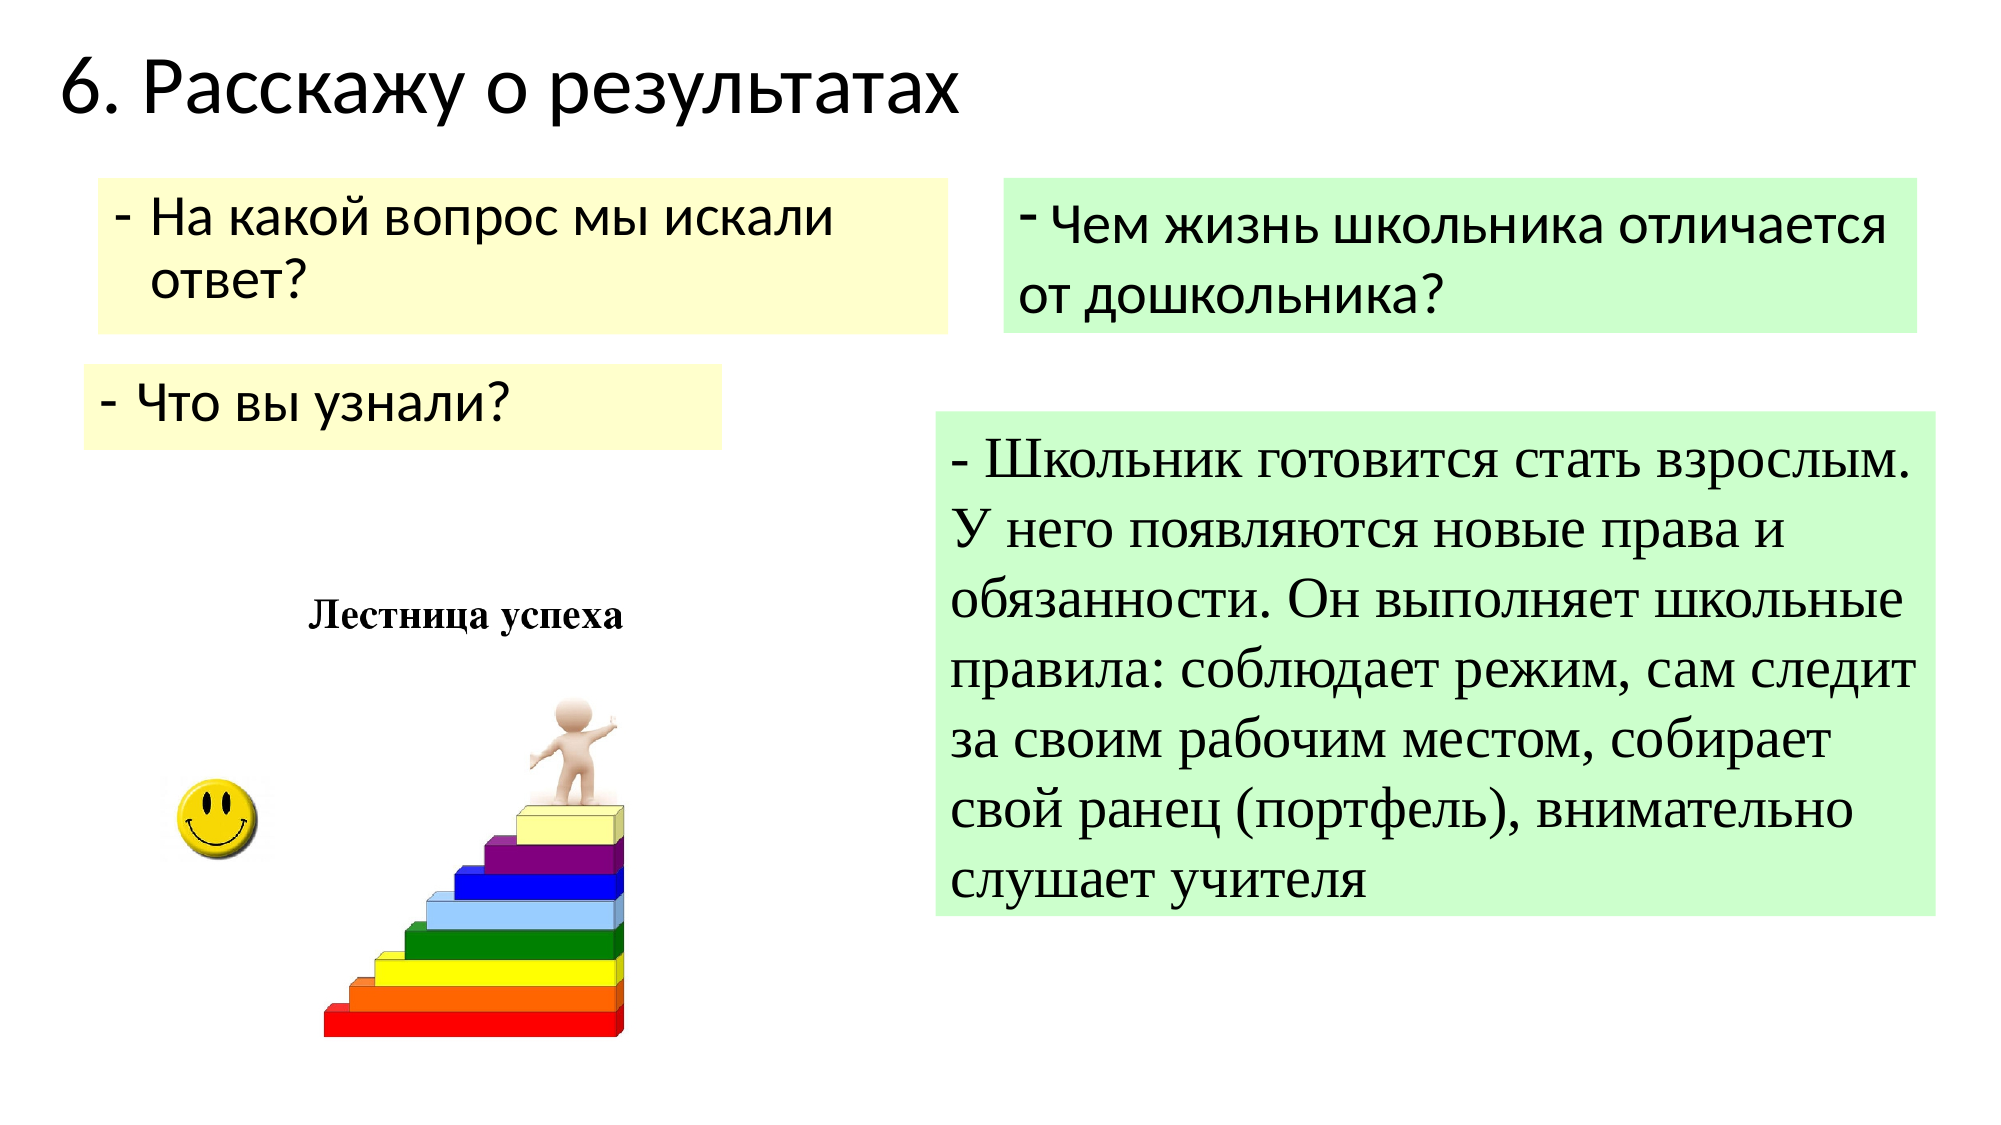

# 6. Расскажу о результатах
На какой вопрос мы искали ответ?
 Чем жизнь школьника отличается
от дошкольника?
Что вы узнали?
- Школьник готовится стать взрослым. У него появляются новые права и обязанности. Он выполняет школьные правила: соблюдает режим, сам следит за своим рабочим местом, собирает свой ранец (портфель), внимательно слушает учителя